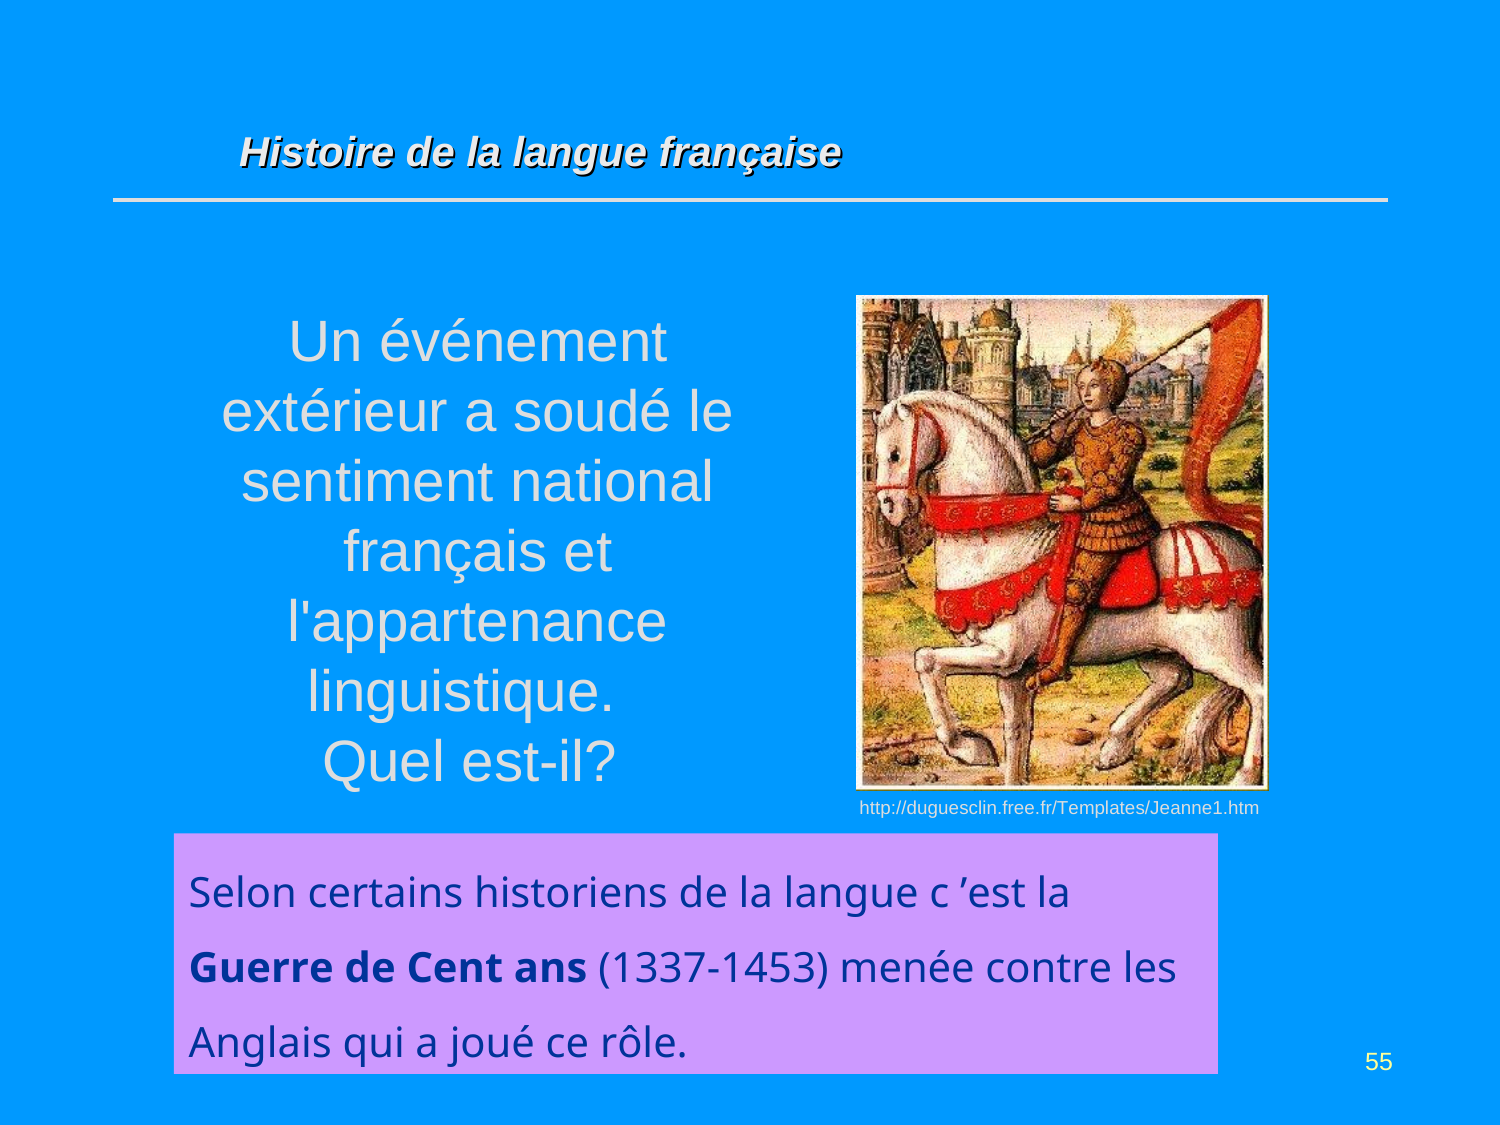

Histoire de la langue française
Un événement extérieur a soudé le sentiment national français et l'appartenance linguistique.
Quel est-il?
http://duguesclin.free.fr/Templates/Jeanne1.htm
Selon certains historiens de la langue c ’est la Guerre de Cent ans (1337-1453) menée contre les Anglais qui a joué ce rôle.
55